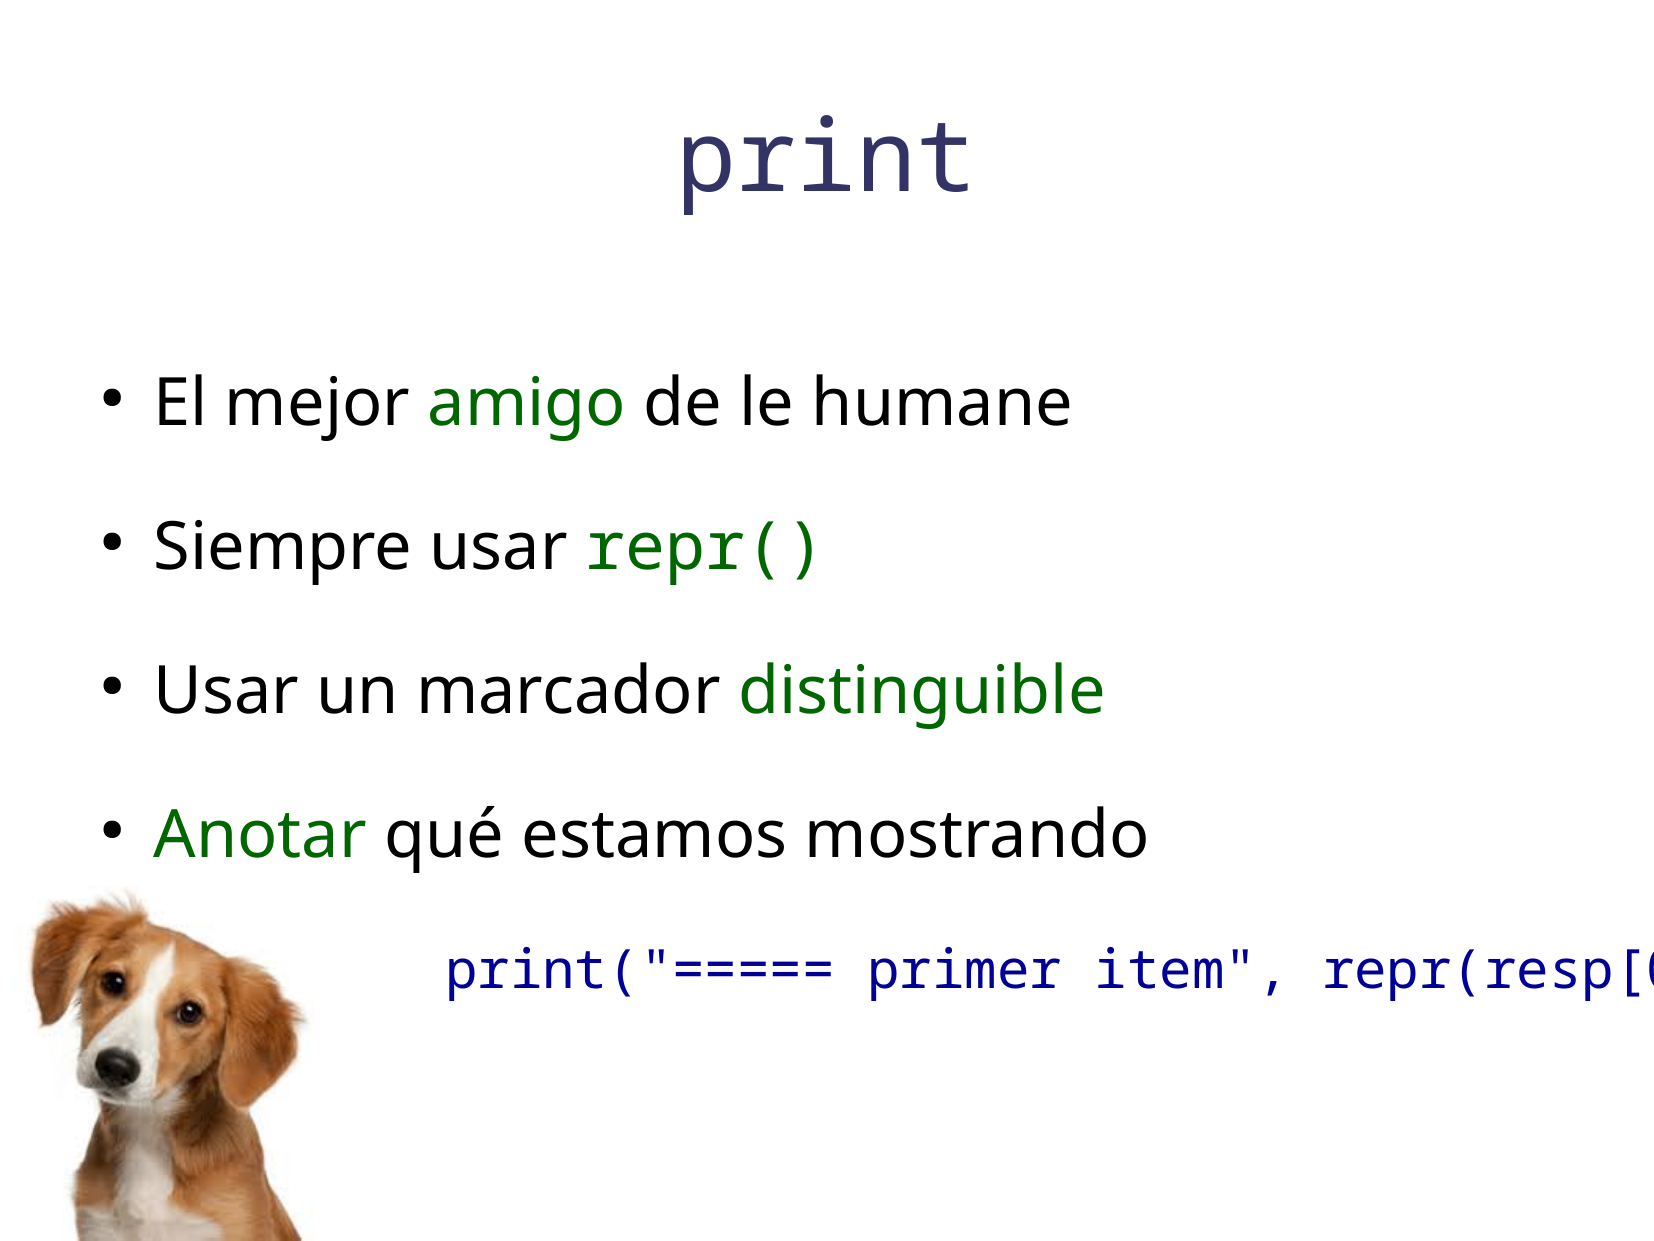

# print
El mejor amigo de le humane
Siempre usar repr()
Usar un marcador distinguible
Anotar qué estamos mostrando
print("===== primer item", repr(resp[0]))